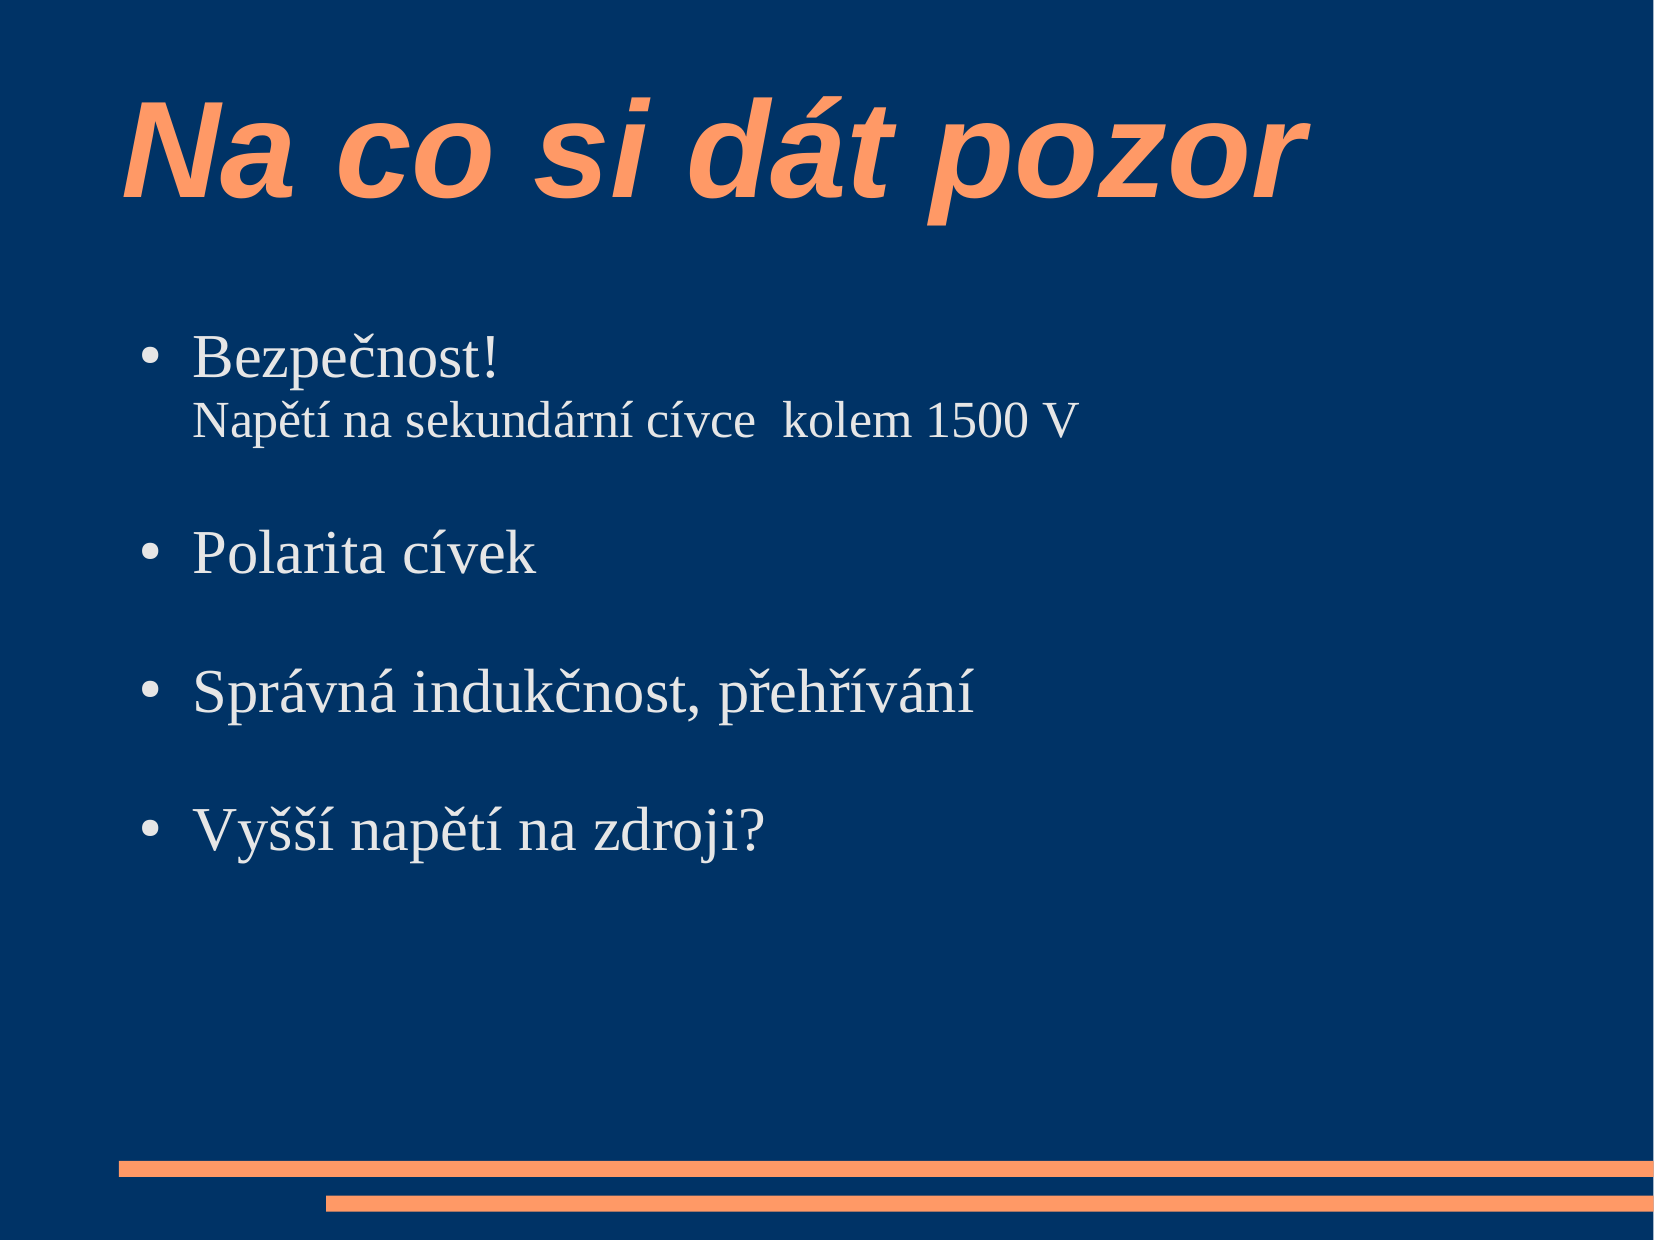

# Na co si dát pozor
Bezpečnost!
Napětí na sekundární cívce 	kolem 1500 V
Polarita cívek
Správná indukčnost, přehřívání
Vyšší napětí na zdroji?